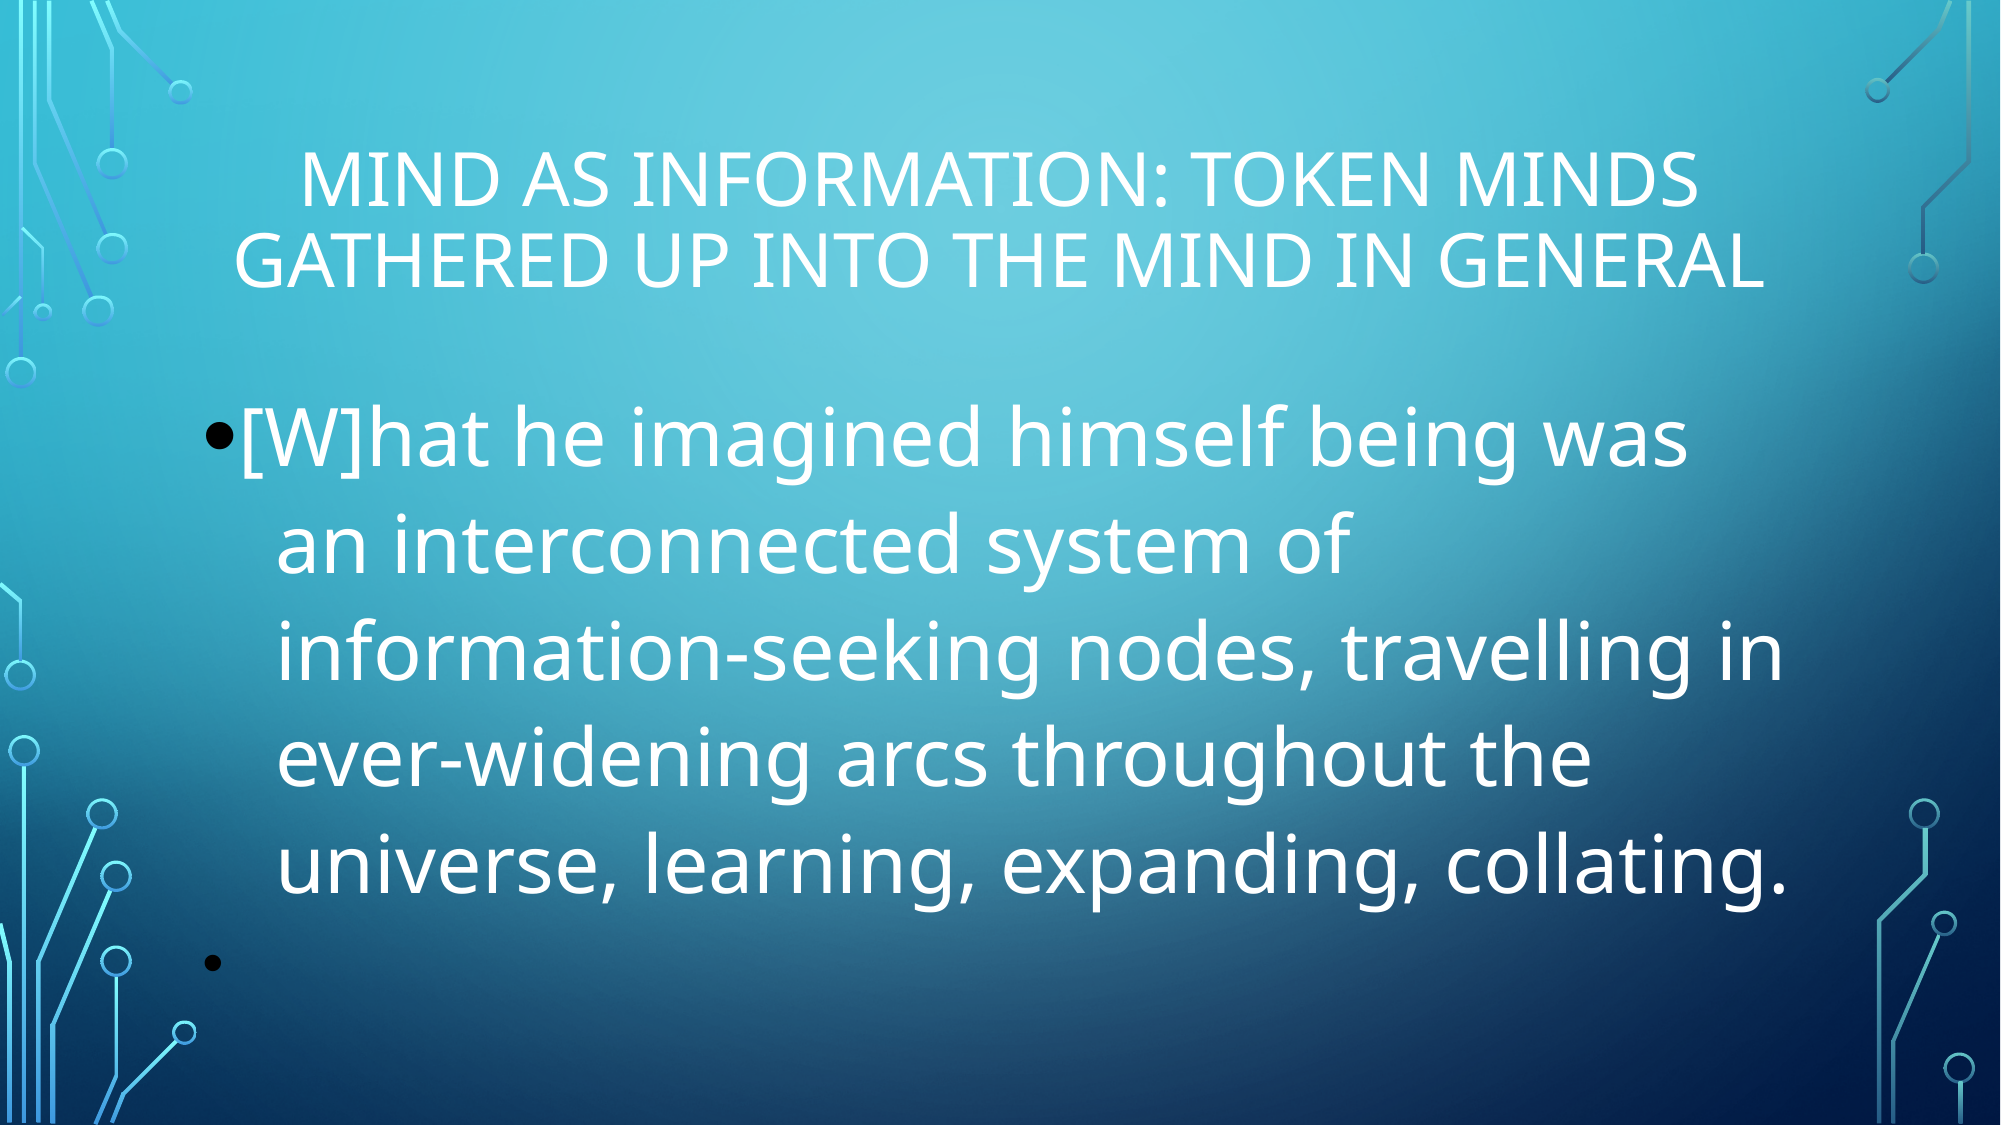

# MIND AS INFORMATION: TOKEN MINDS GATHERED UP INTO THE MIND IN GENERAL
[W]hat he imagined himself being was an interconnected system of information-seeking nodes, travelling in ever-widening arcs throughout the universe, learning, expanding, collating.